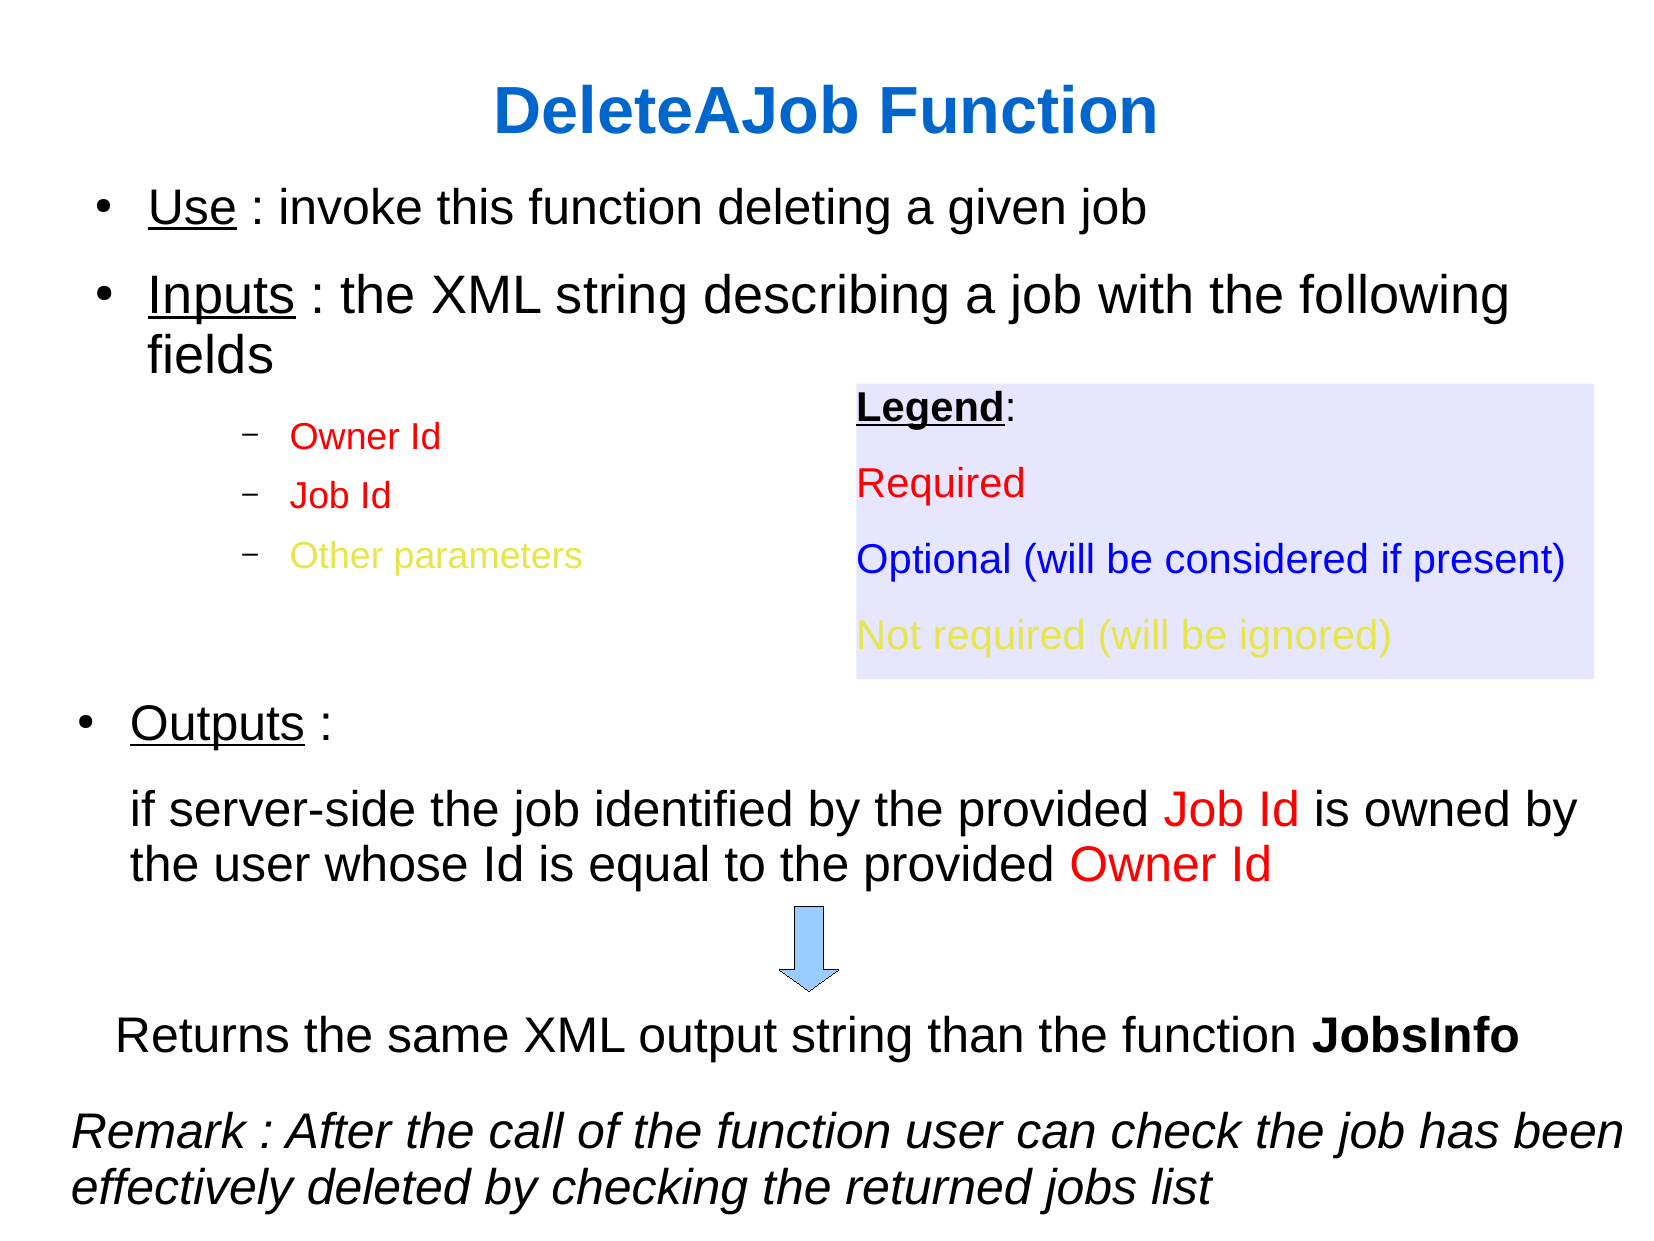

# DeleteAJob Function
Use : invoke this function deleting a given job
Inputs : the XML string describing a job with the following fields
Owner Id
Job Id
Other parameters
Legend:
Required
Optional (will be considered if present)
Not required (will be ignored)
Outputs :
if server-side the job identified by the provided Job Id is owned by the user whose Id is equal to the provided Owner Id
 Returns the same XML output string than the function JobsInfo
Remark : After the call of the function user can check the job has been effectively deleted by checking the returned jobs list